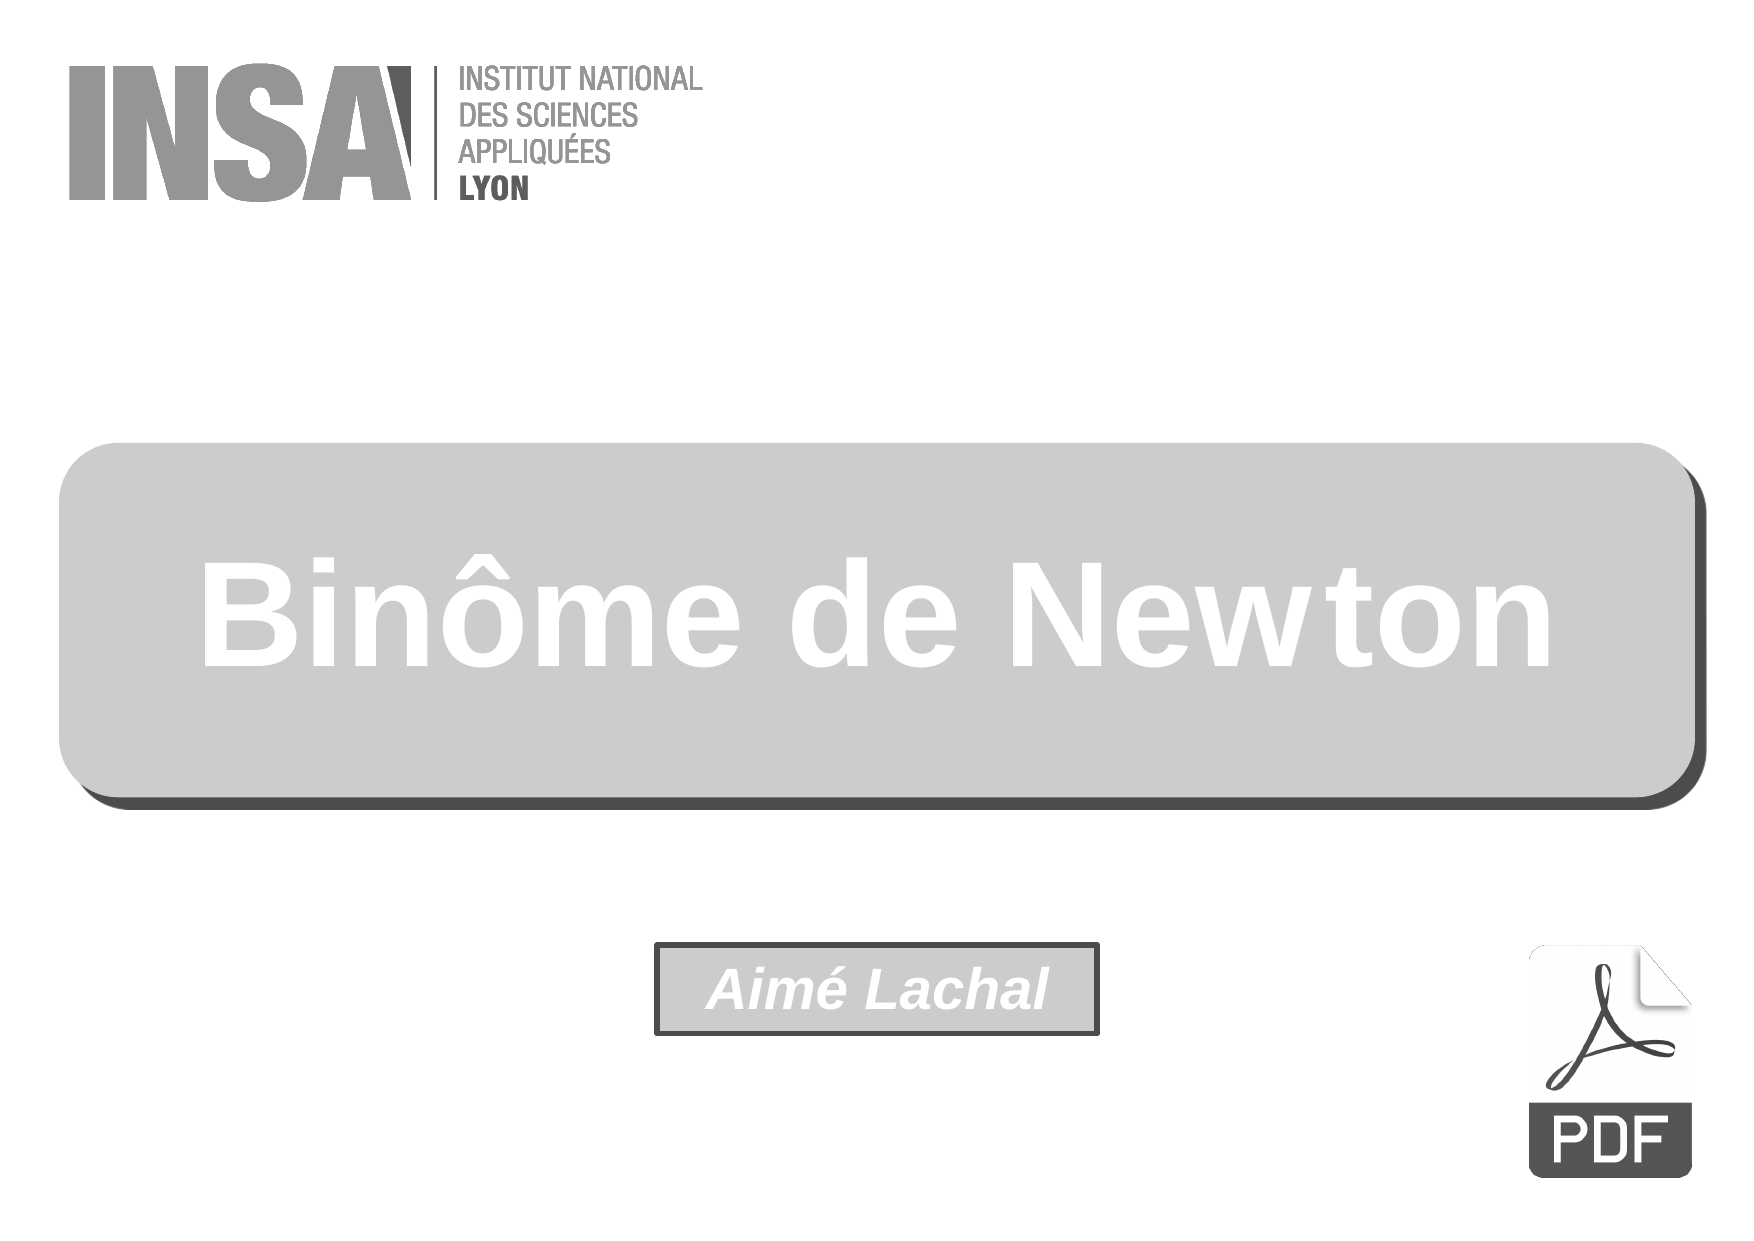

Binôme de New ton
# Aimé Lachal